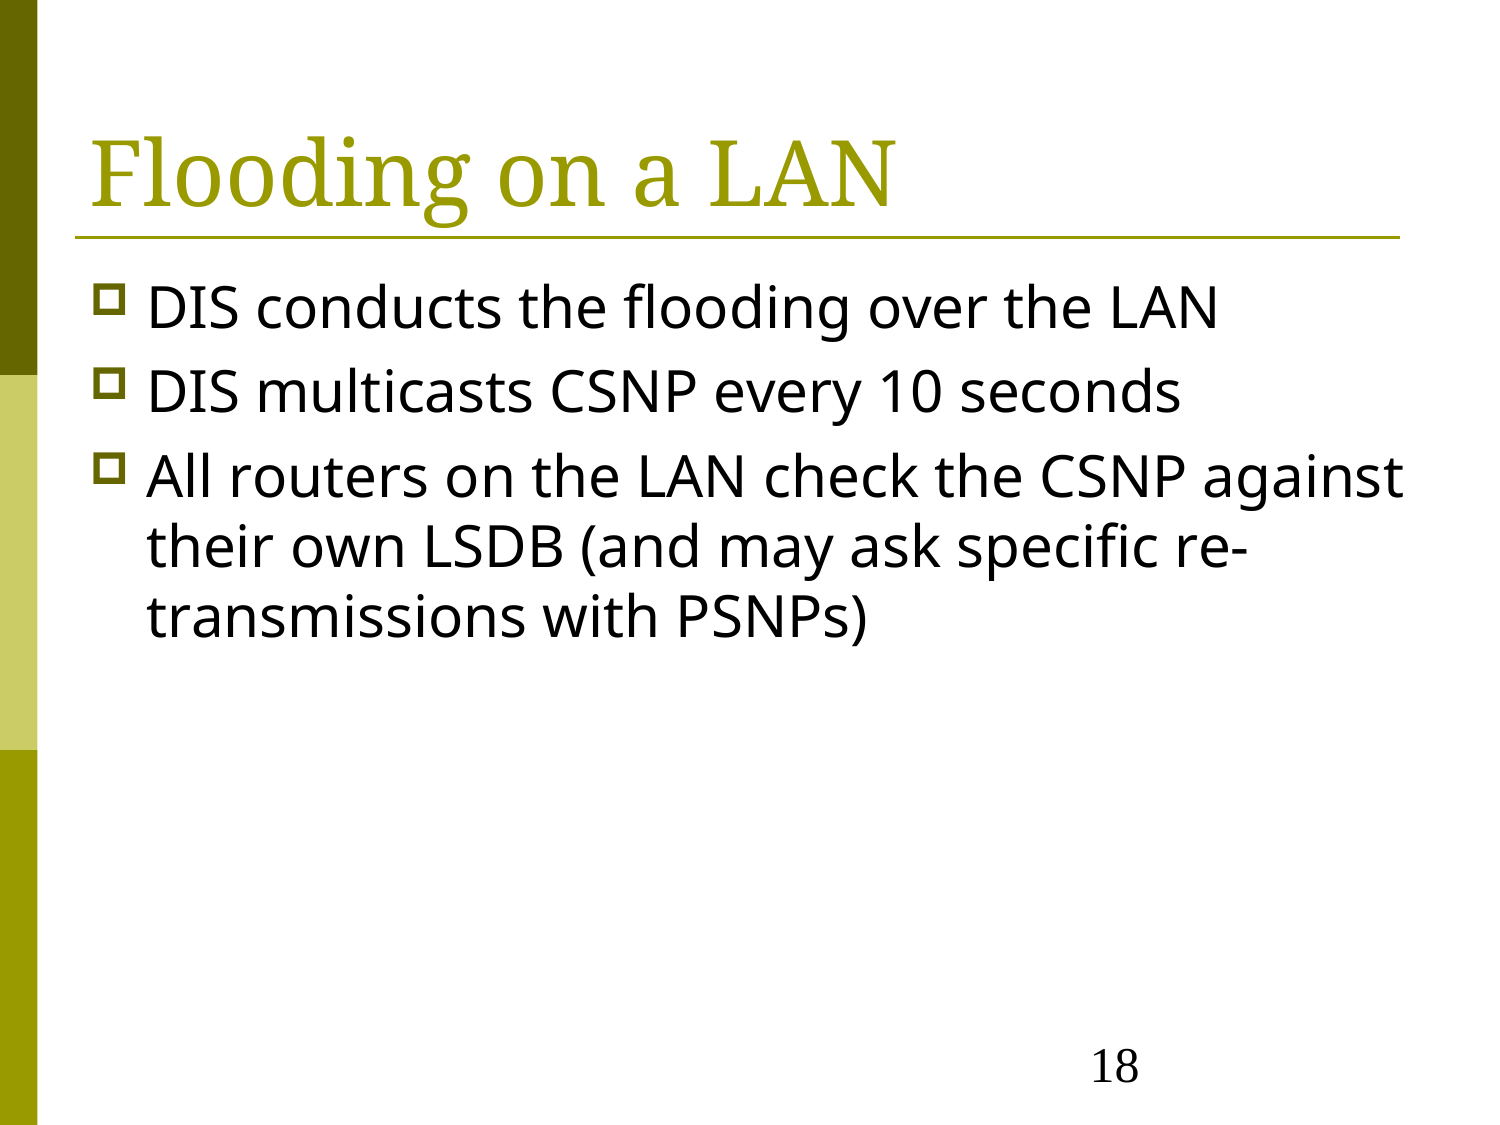

# Flooding on a LAN
DIS conducts the flooding over the LAN
DIS multicasts CSNP every 10 seconds
All routers on the LAN check the CSNP against their own LSDB (and may ask specific re-transmissions with PSNPs)
18